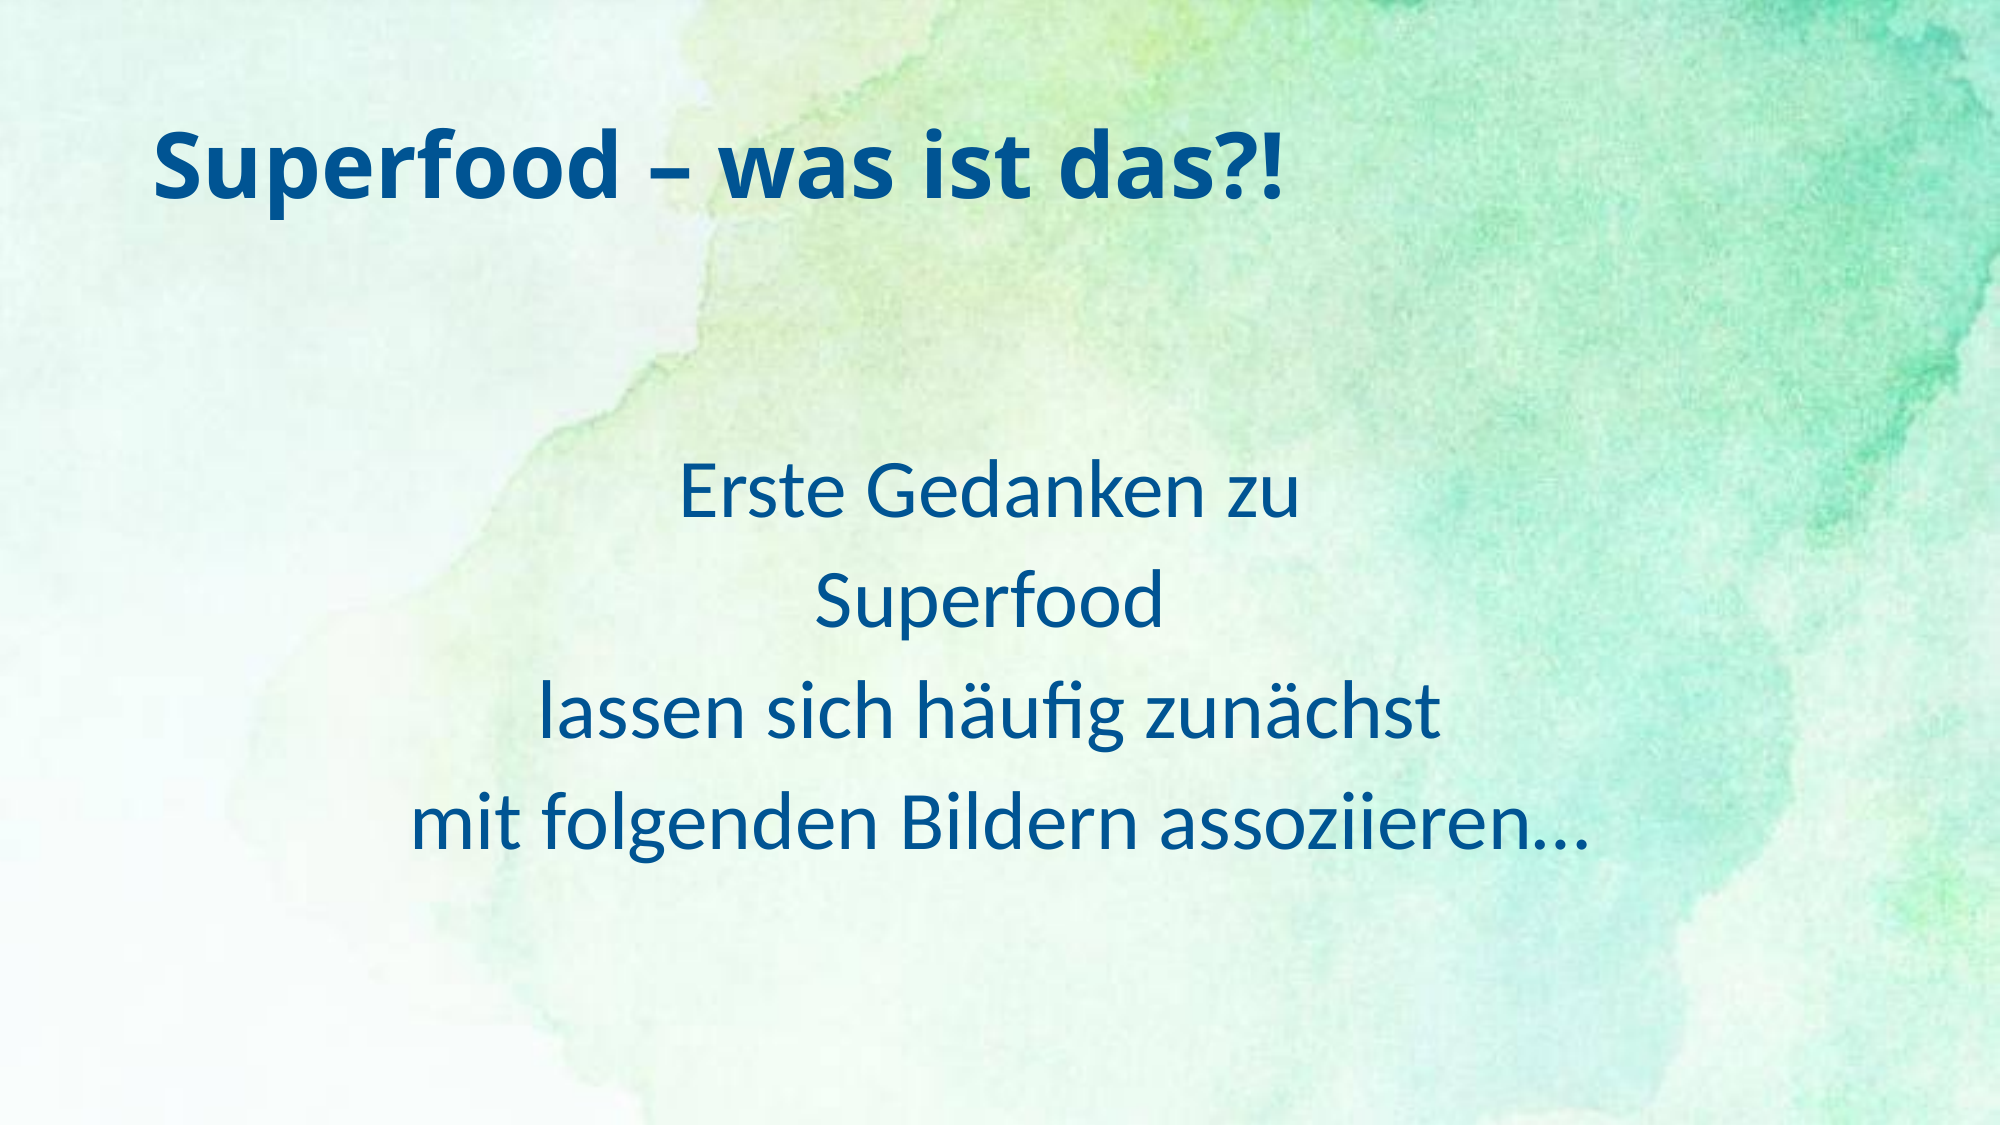

# Superfood – was ist das?!
Erste Gedanken zu
Superfood
lassen sich häufig zunächst
mit folgenden Bildern assoziieren…